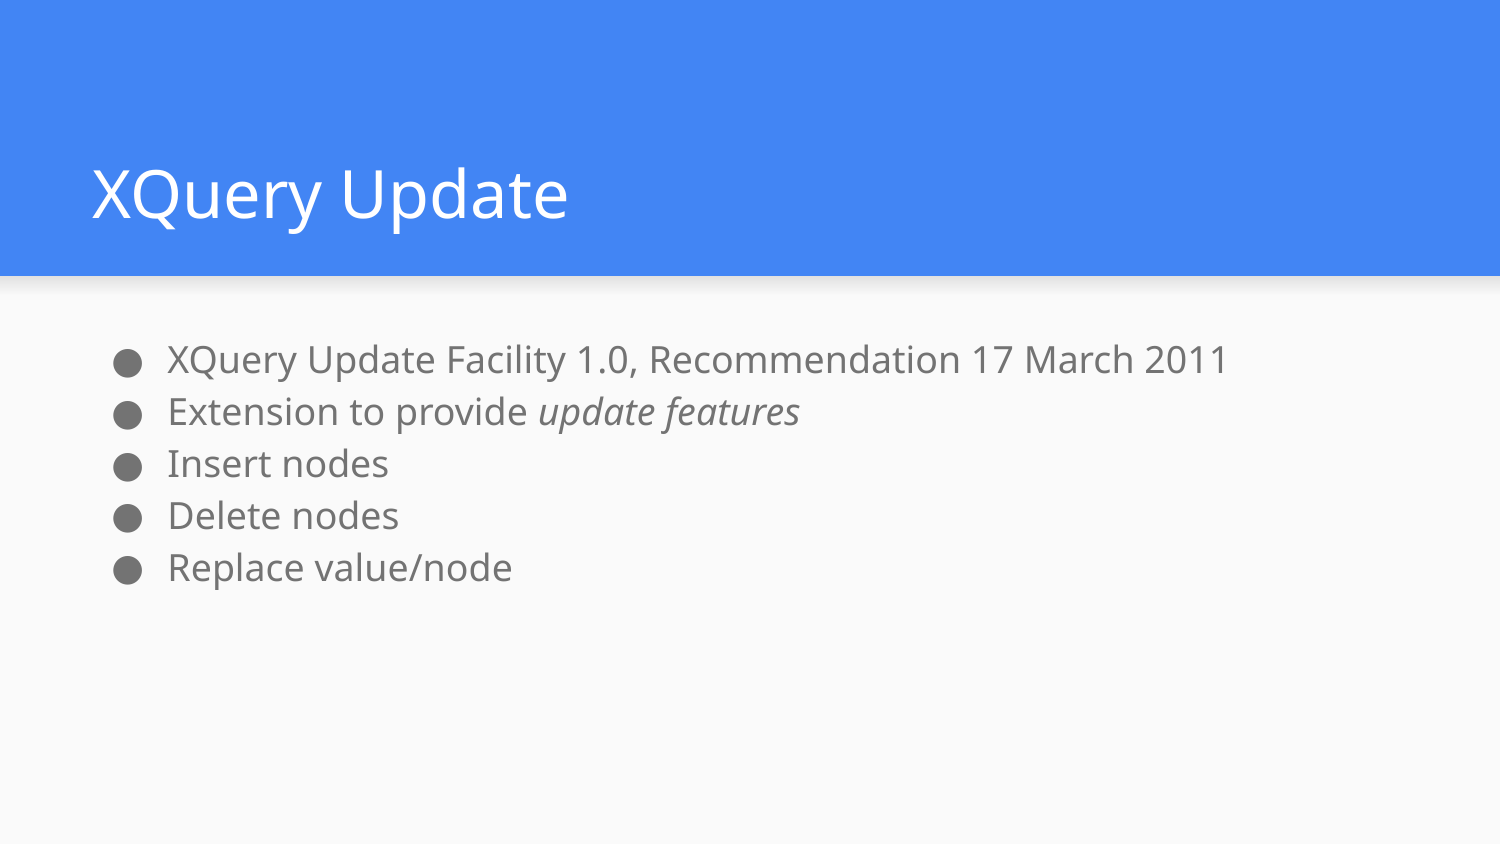

# XQuery Update
XQuery Update Facility 1.0, Recommendation 17 March 2011
Extension to provide update features
Insert nodes
Delete nodes
Replace value/node